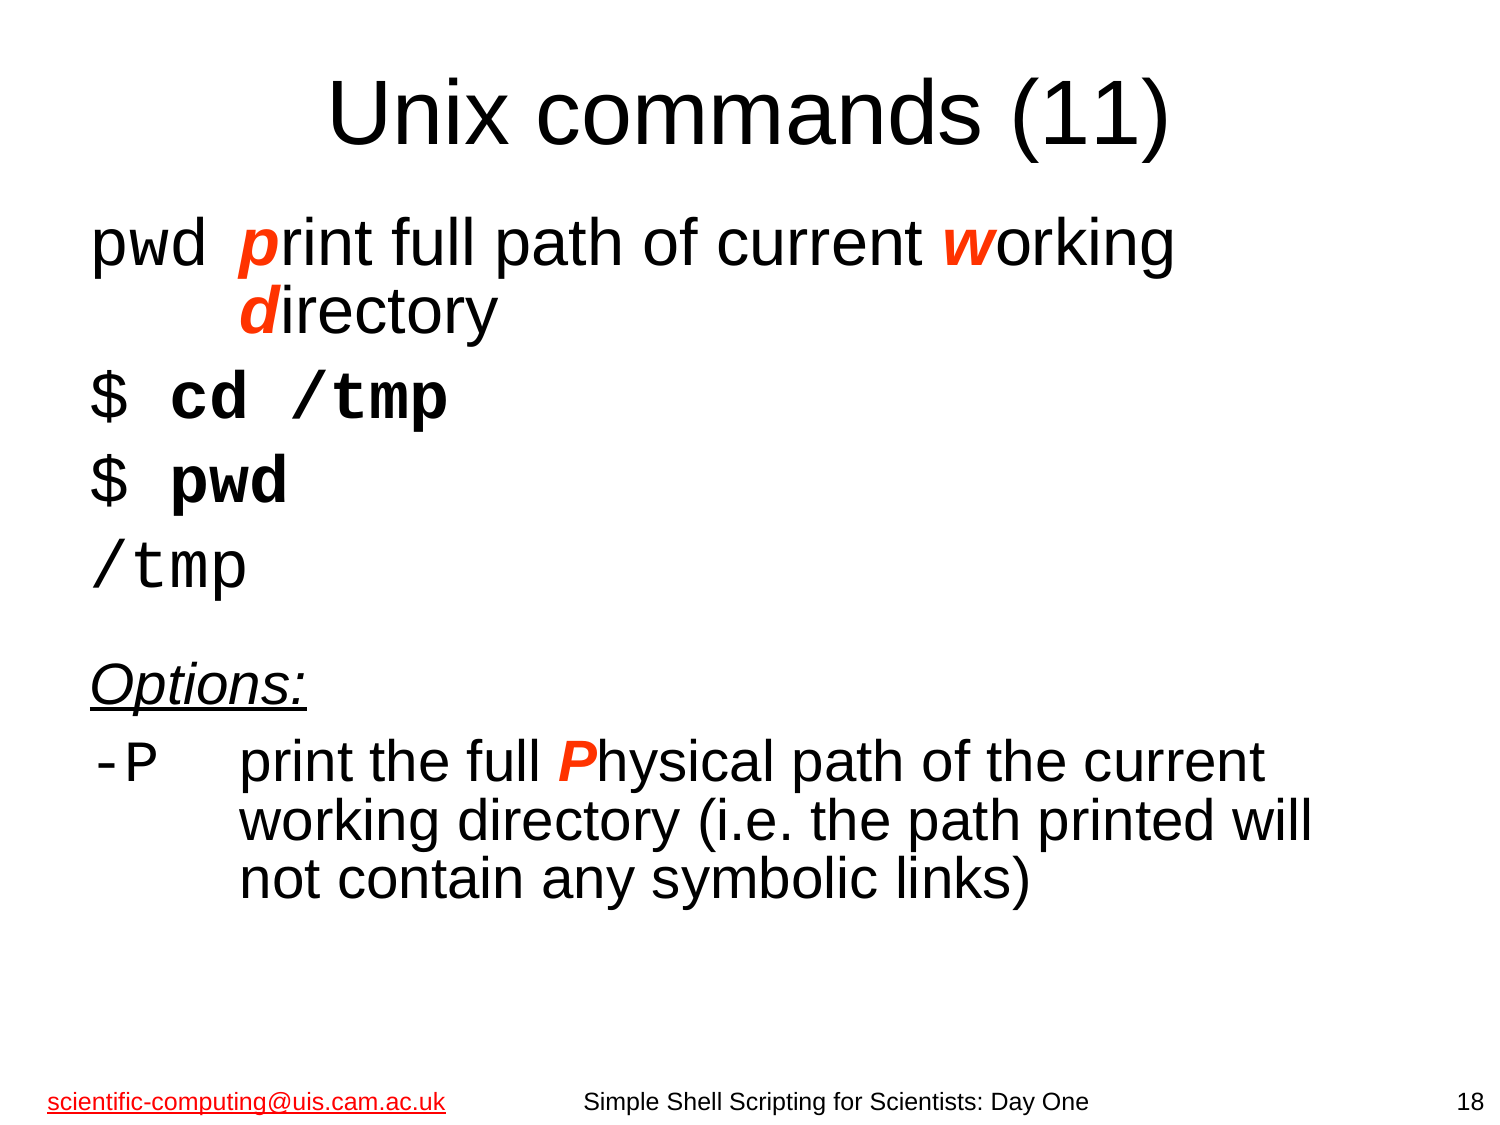

# Unix commands (11)
pwd	print full path of current working 		directory
$ cd /tmp
$ pwd
/tmp
Options:
-P	print the full Physical path of the current 		working directory (i.e. the path printed will 	not contain any symbolic links)
escience-support@ucs.cam.ac.uk	Simple Shell Scripting for Scientists: Day One
18